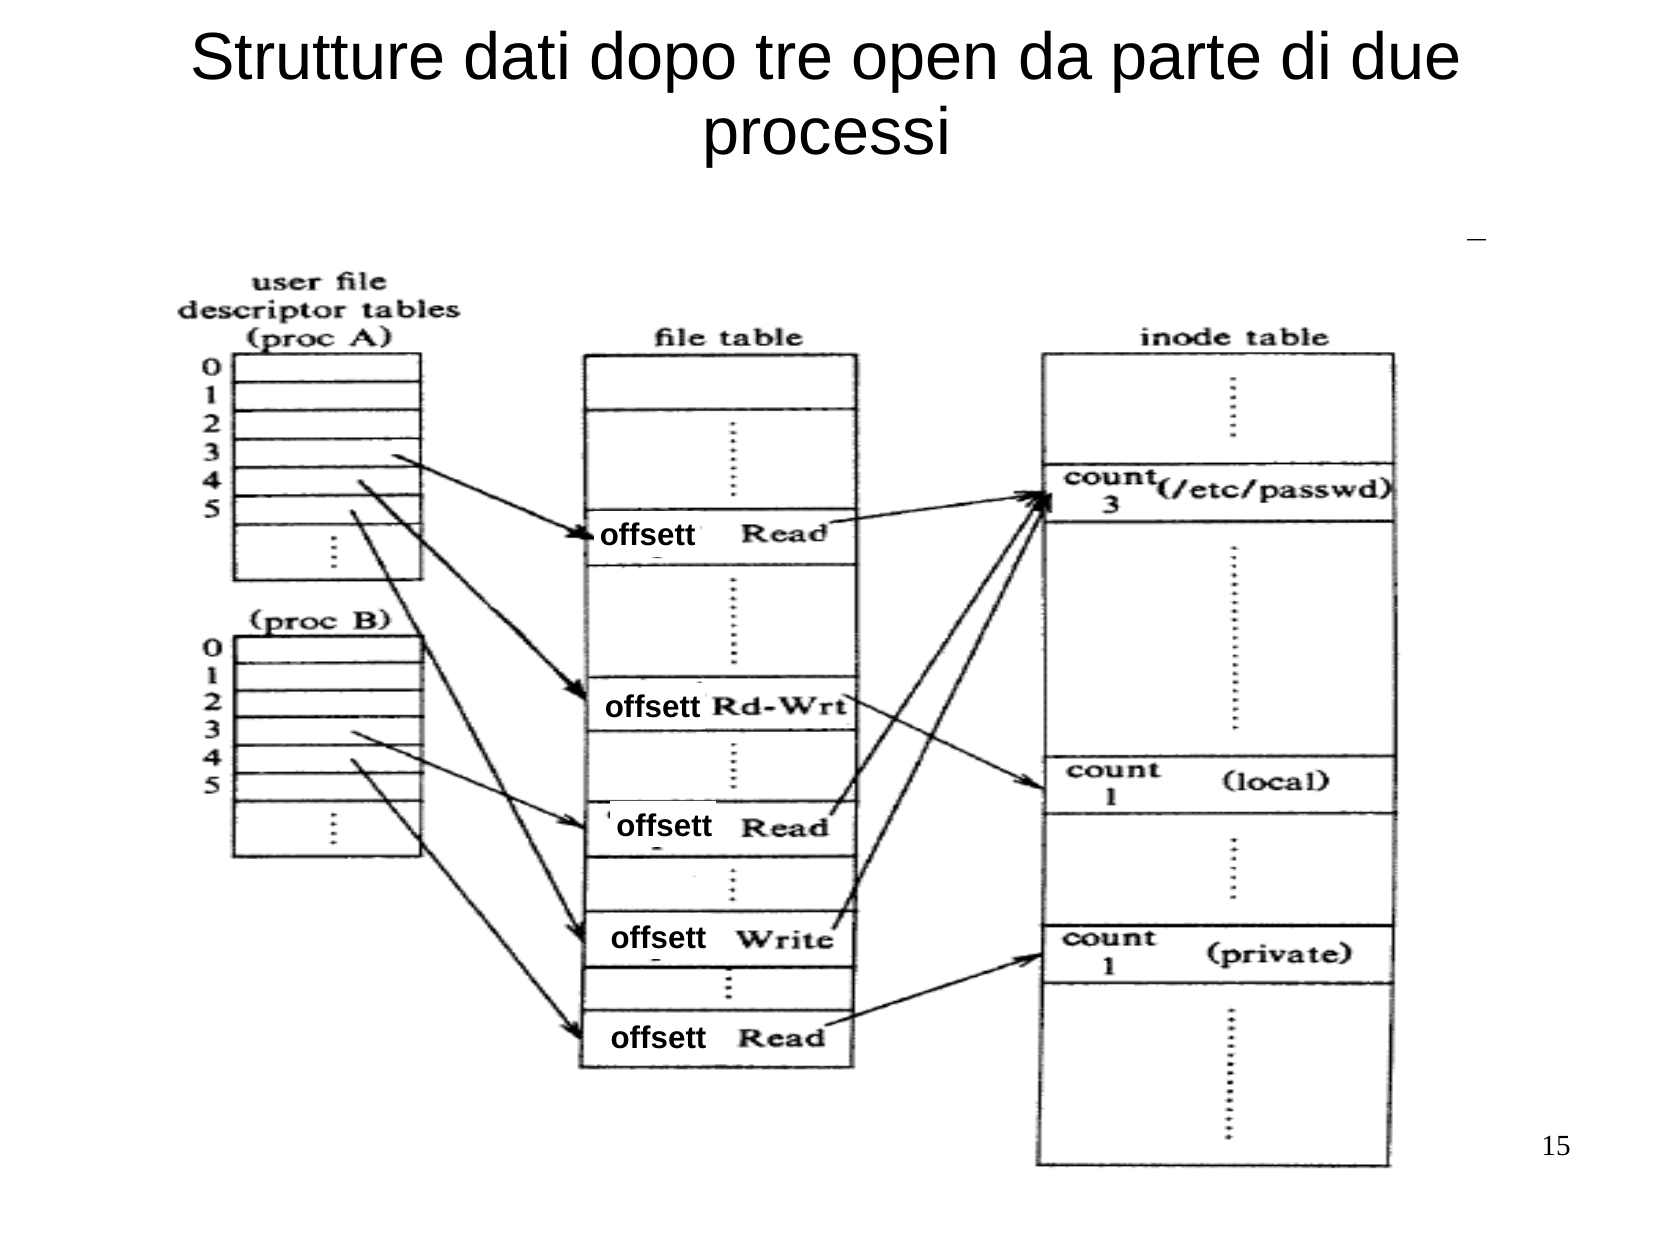

# Strutture dati dopo tre open da parte di due processi
offsett
offsett
offsett
offsett
offsett
15